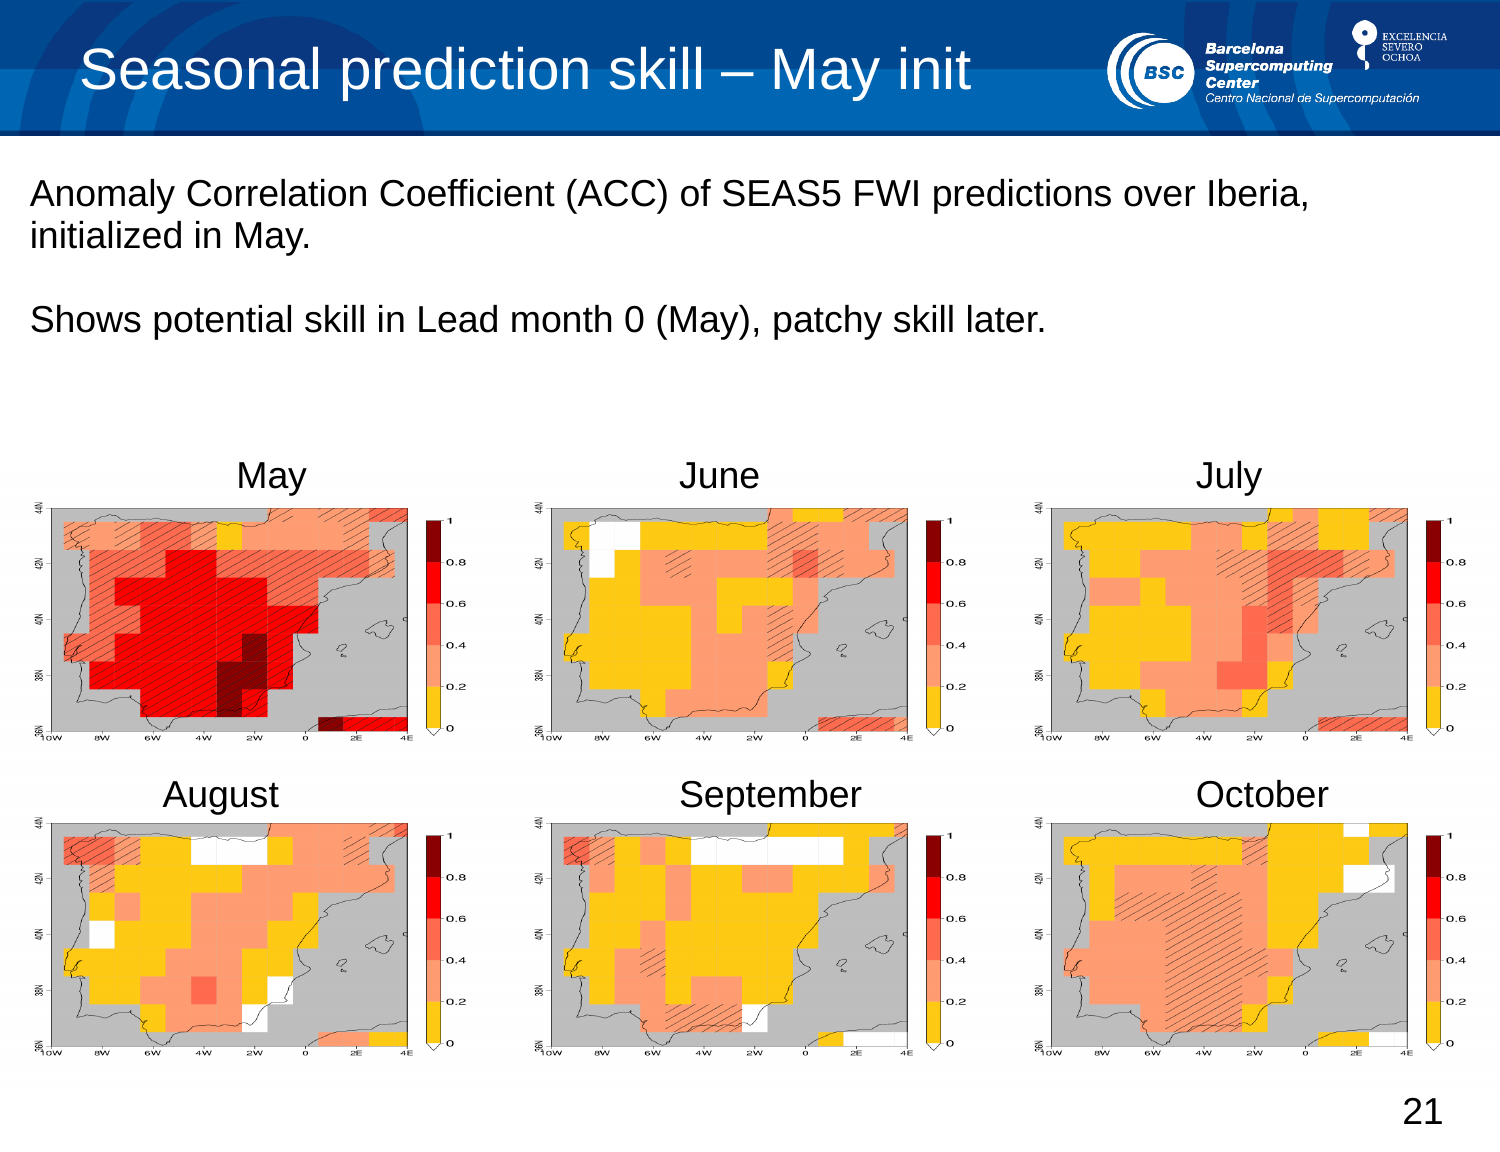

# Seasonal prediction skill – May init
Anomaly Correlation Coefficient (ACC) of SEAS5 FWI predictions over Iberia, initialized in May.
Shows potential skill in Lead month 0 (May), patchy skill later.
			May						June						July
		August						September					October